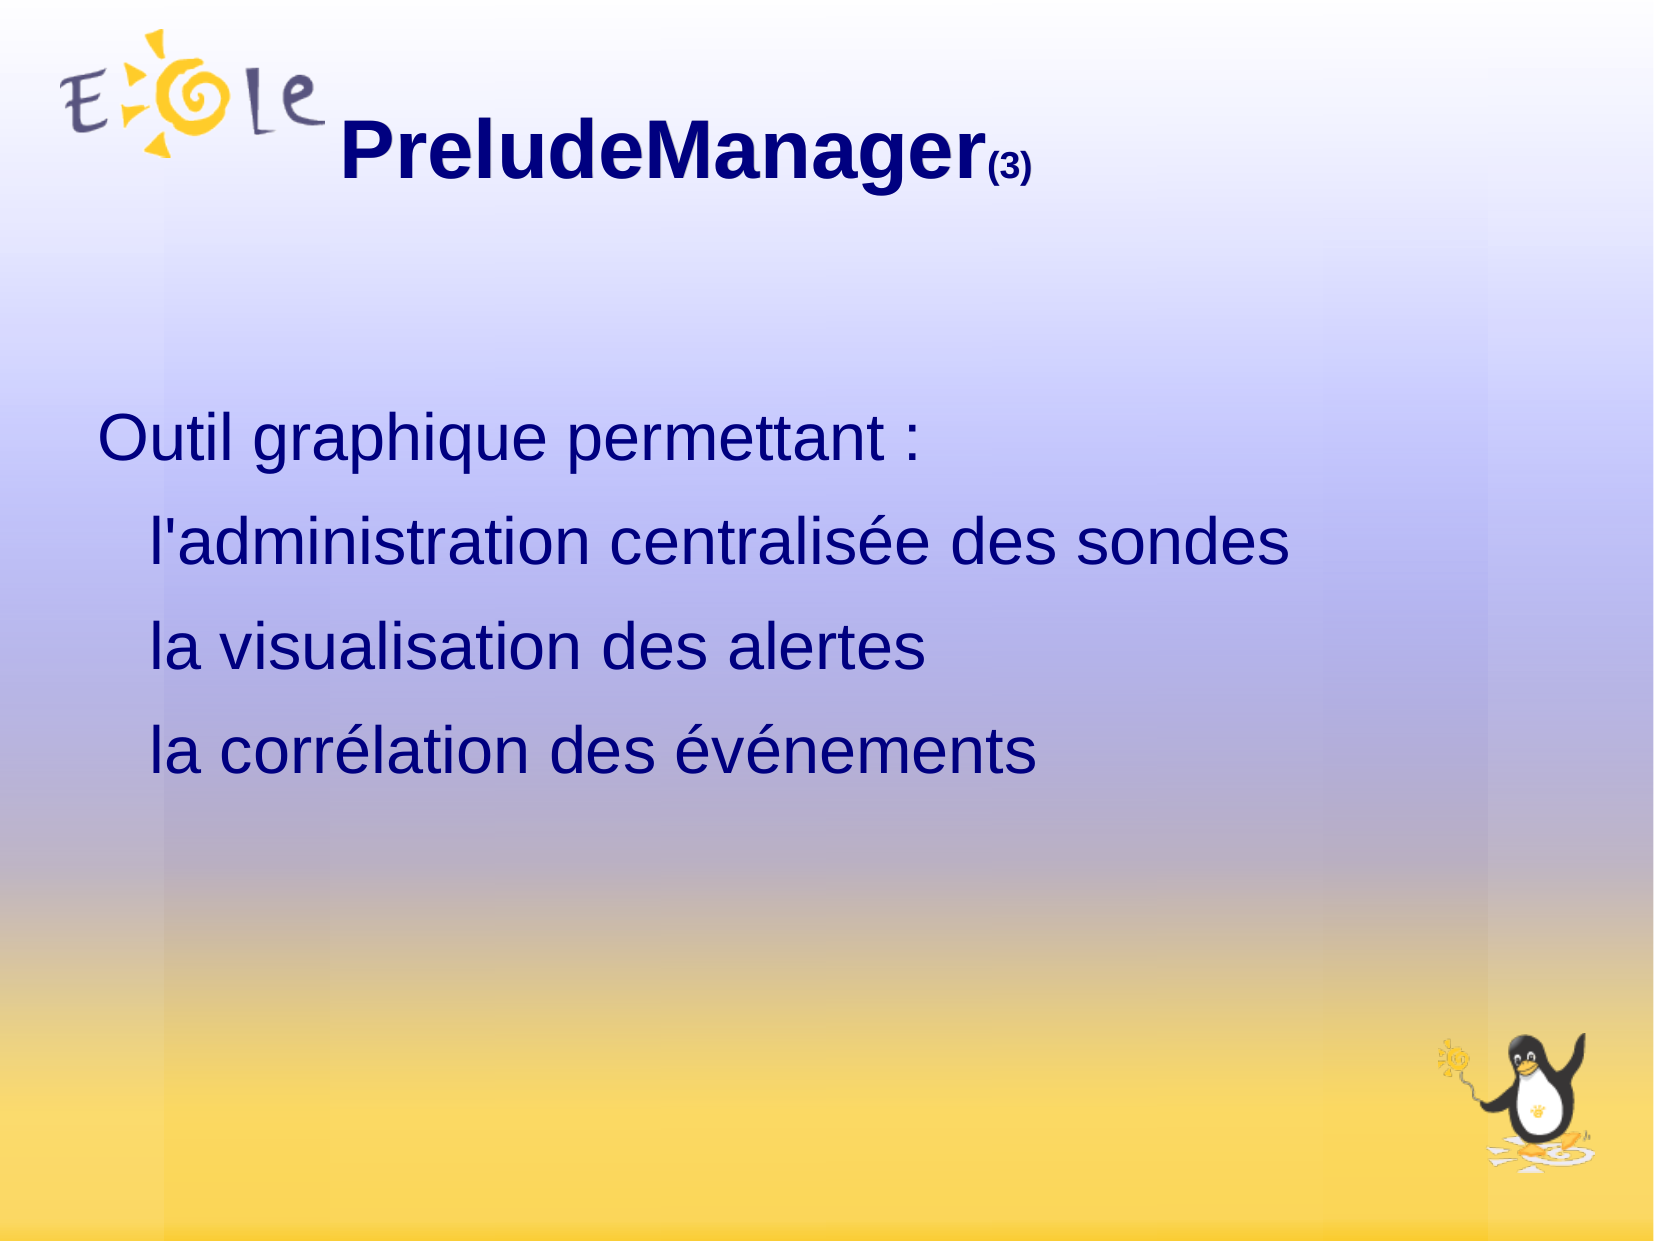

PreludeManager(3)
 Outil graphique permettant :
l'administration centralisée des sondes
la visualisation des alertes
la corrélation des événements